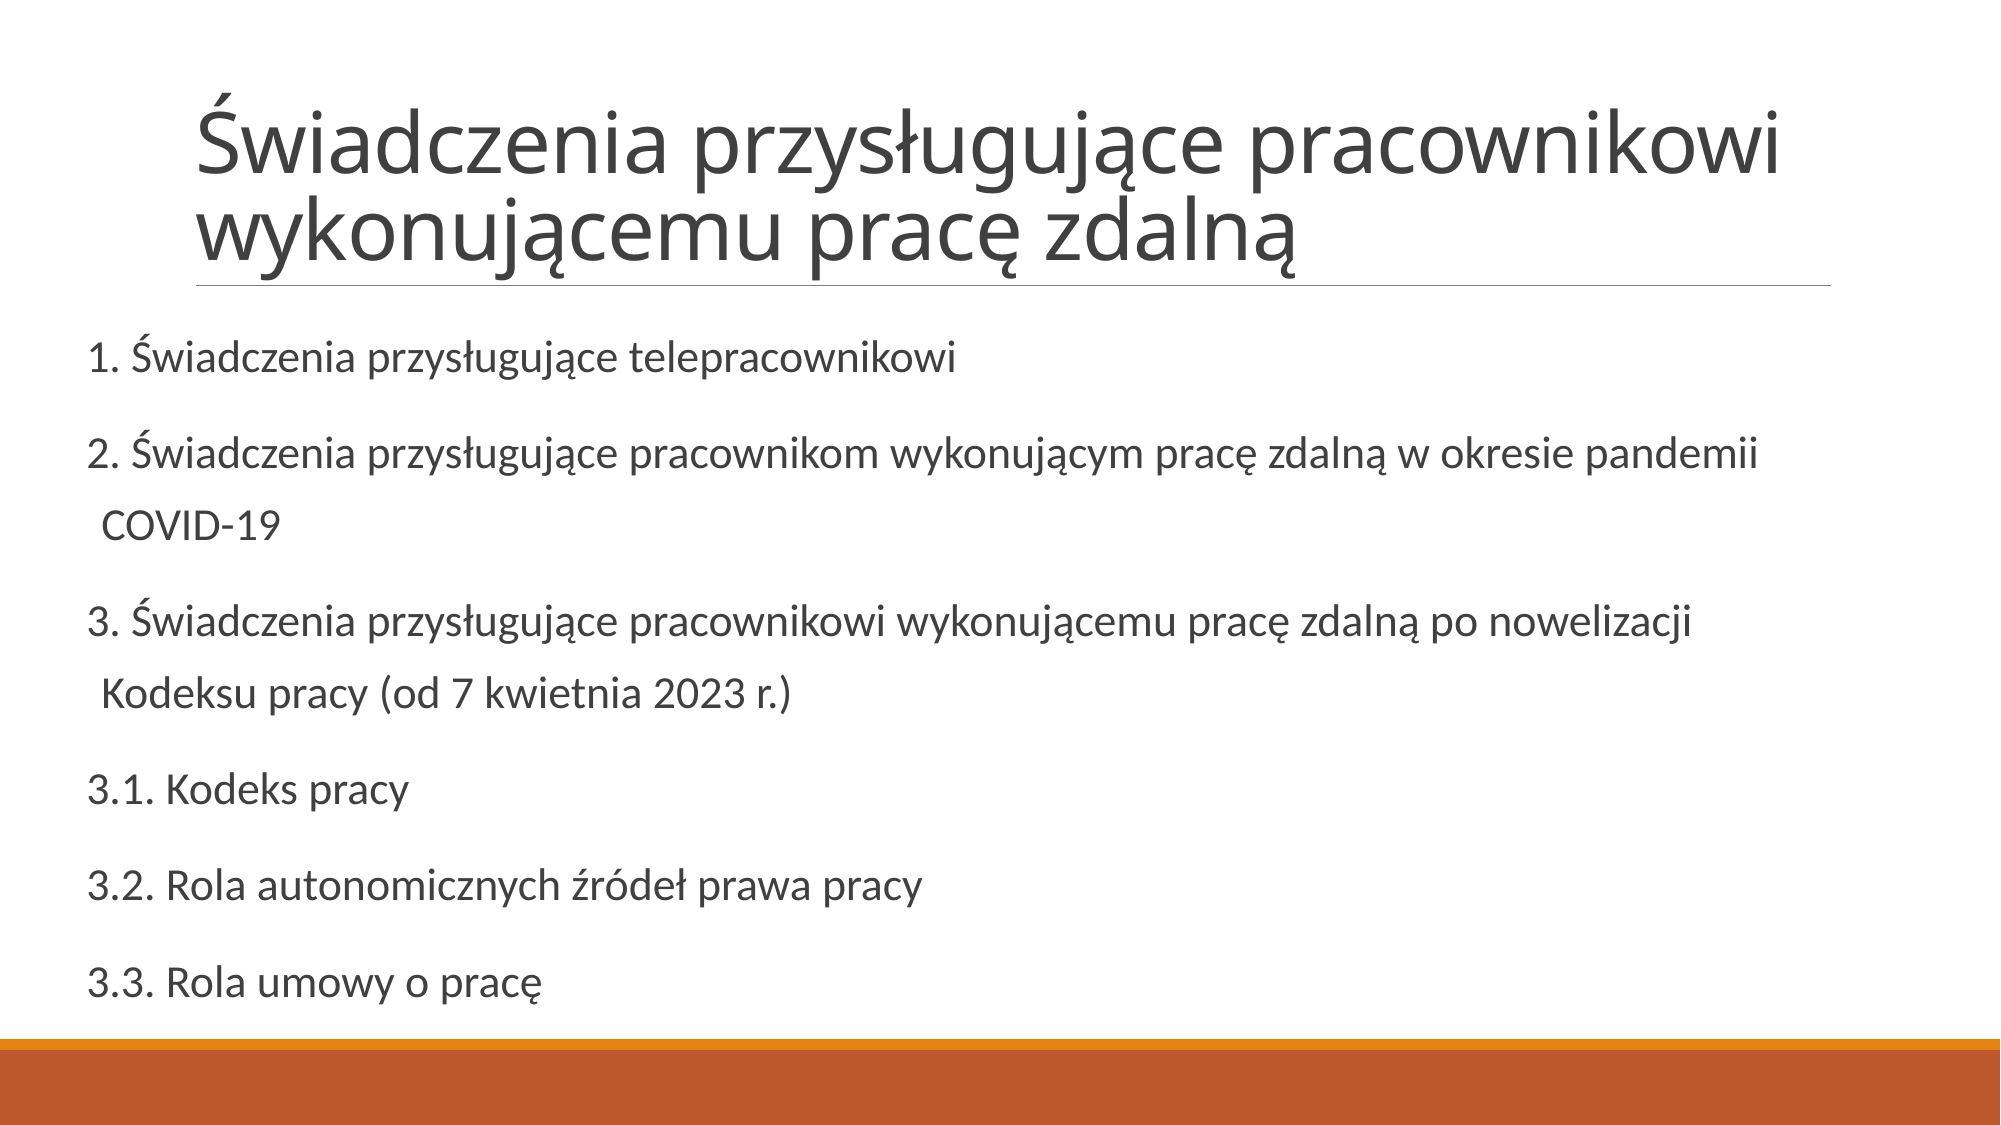

# Świadczenia przysługujące pracownikowi wykonującemu pracę zdalną
1. Świadczenia przysługujące telepracownikowi
2. Świadczenia przysługujące pracownikom wykonującym pracę zdalną w okresie pandemii COVID-19
3. Świadczenia przysługujące pracownikowi wykonującemu pracę zdalną po nowelizacji Kodeksu pracy (od 7 kwietnia 2023 r.)
3.1. Kodeks pracy
3.2. Rola autonomicznych źródeł prawa pracy
3.3. Rola umowy o pracę